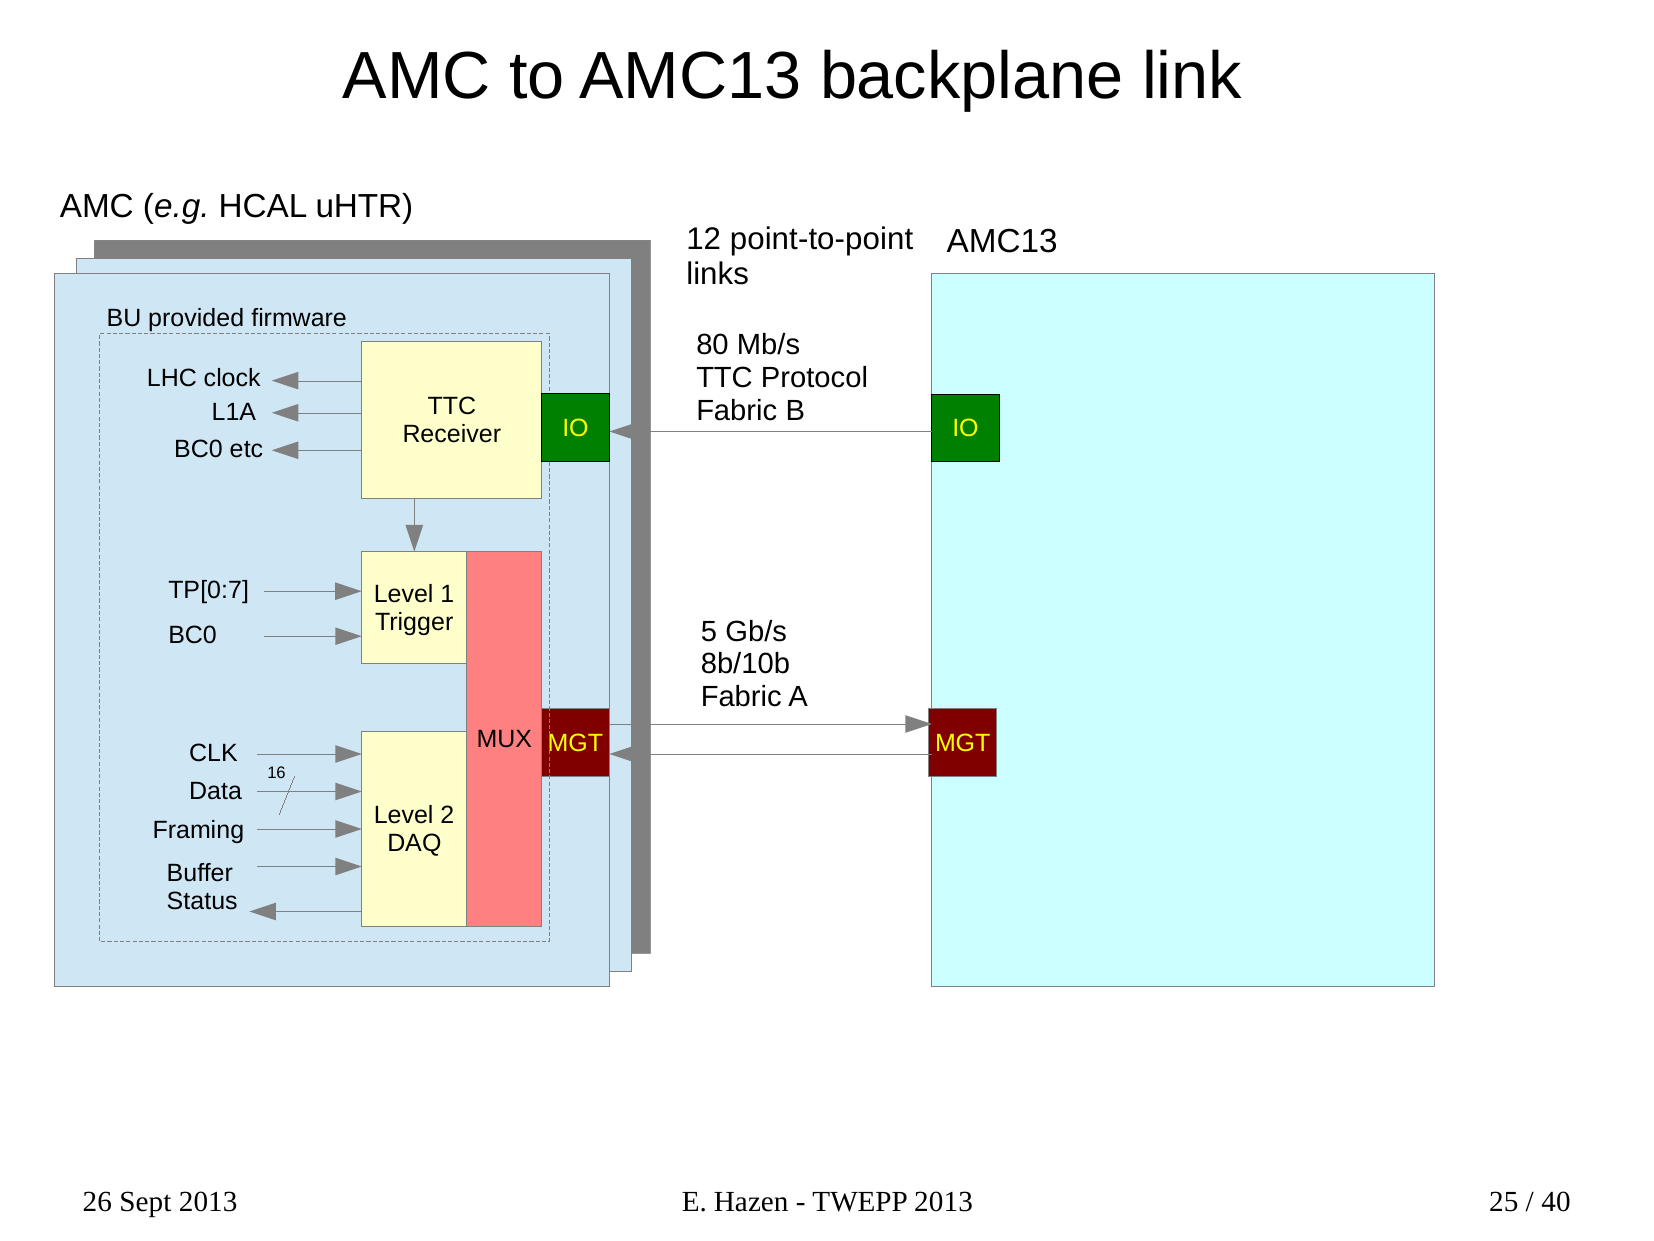

# AMC to AMC13 backplane link
AMC (e.g. HCAL uHTR)
12 point-to-point
links
AMC13
BU provided firmware
80 Mb/s
TTC Protocol
Fabric B
TTC
Receiver
LHC clock
L1A
IO
IO
BC0 etc
Level 1
Trigger
MUX
TP[0:7]
5 Gb/s
8b/10b
Fabric A
BC0
MGT
MGT
CLK
Level 2
DAQ
16
Data
Framing
Buffer
Status
26 Sept 2013
E. Hazen - TWEPP 2013
25